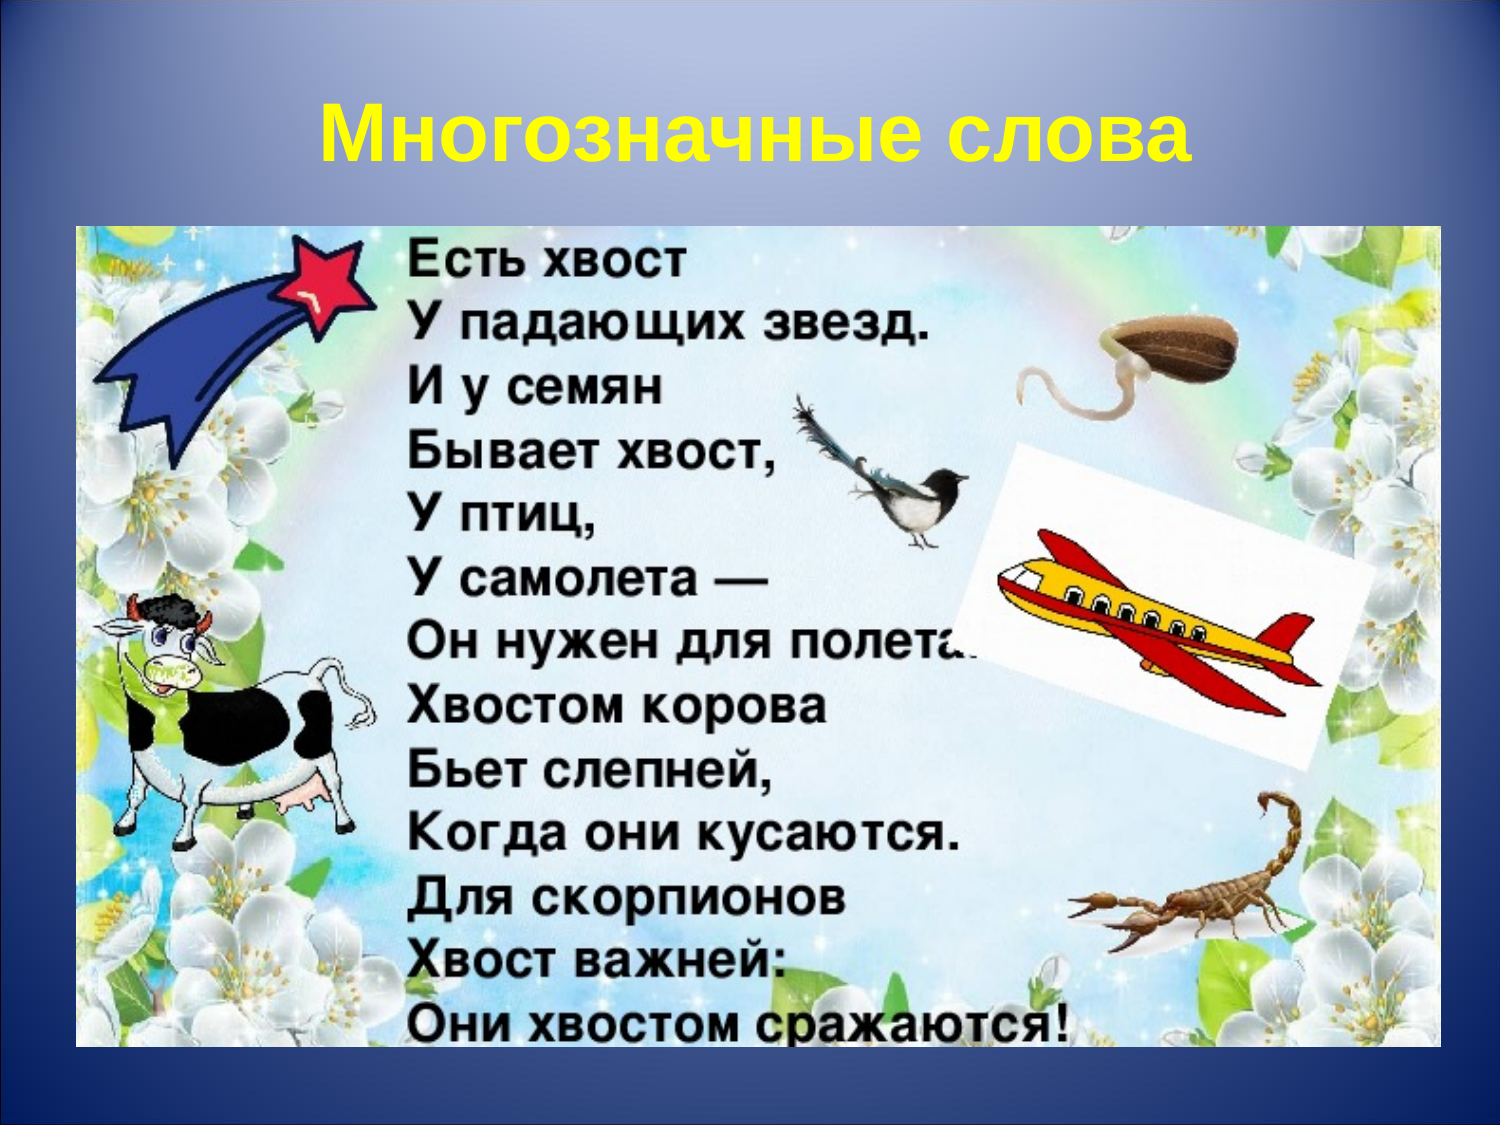

Многозначные слова
ХВОСТЫ
Есть хвост у падающих звезд,
И у семян бывает хвост,
У птиц, у самолета —
Он нужен для полета.
Хвостом корова бьет слепней,
Когда они кусаются.
Для скорпионов хвост важней:
 Они хвостом сражаются!
(Ю. Кориец).